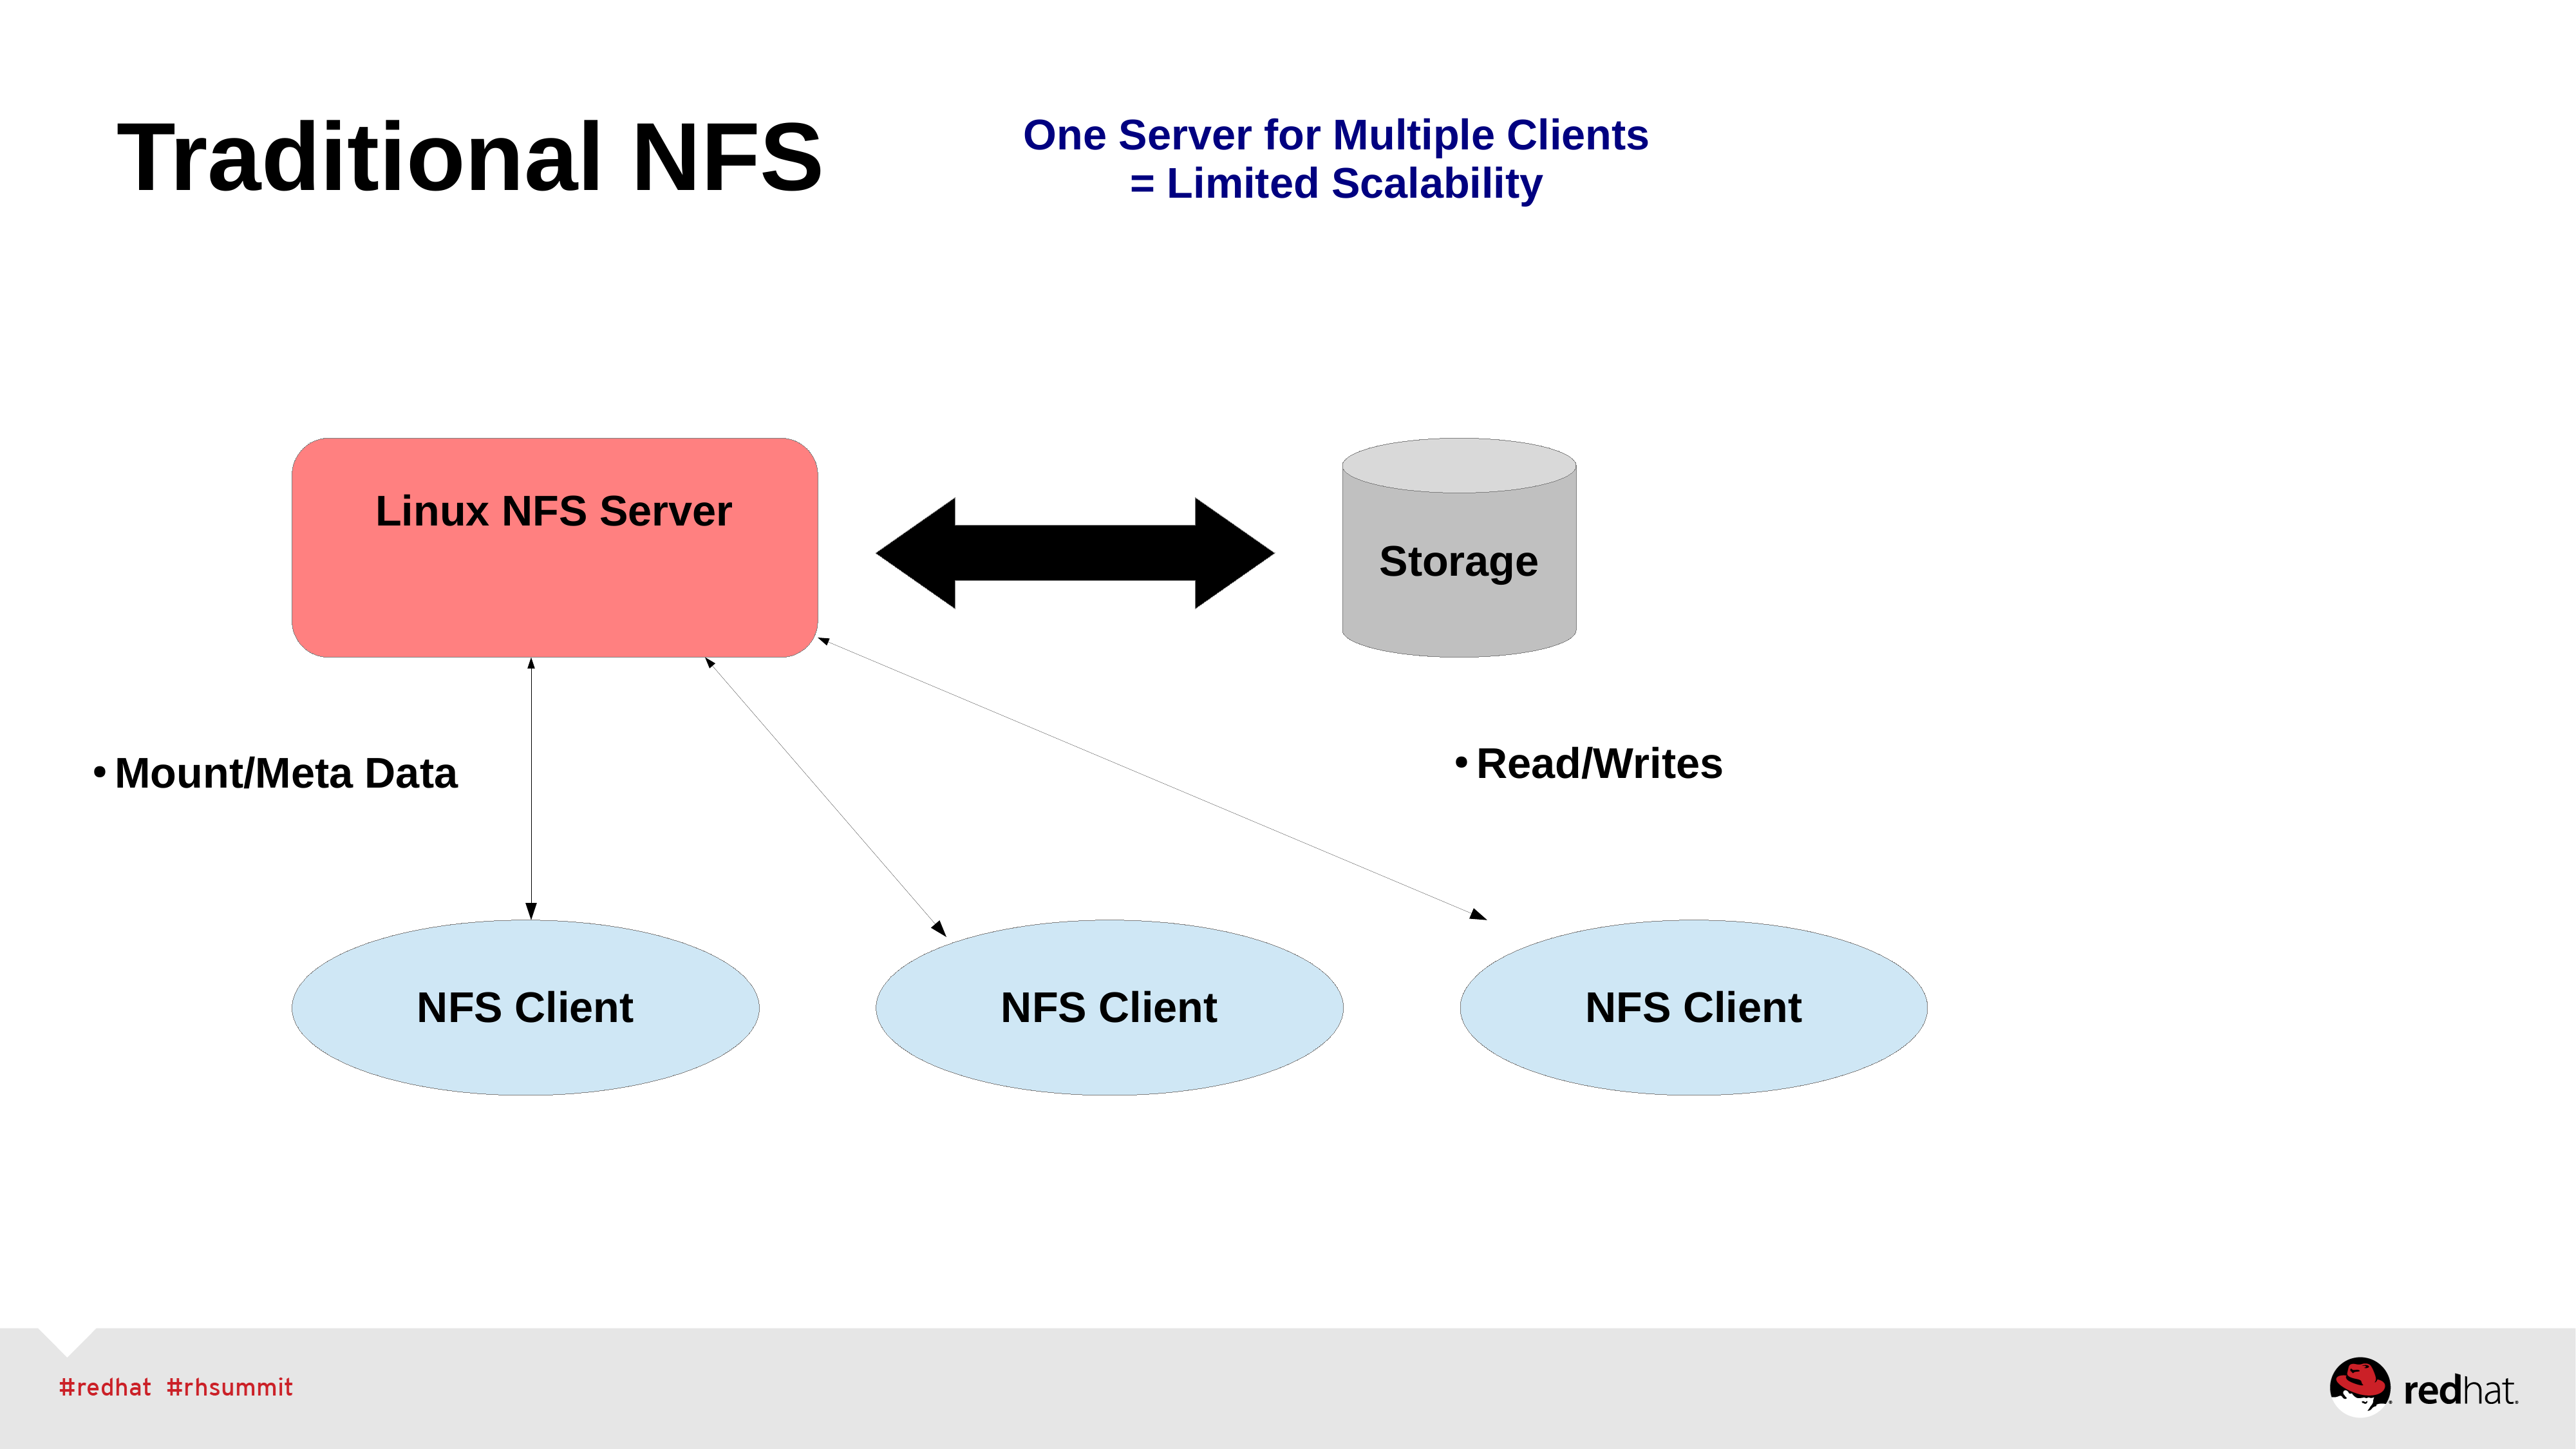

# Traditional NFS
One Server for Multiple Clients
= Limited Scalability
Linux NFS Server
Storage
Read/Writes
Mount/Meta Data
NFS Client
NFS Client
NFS Client